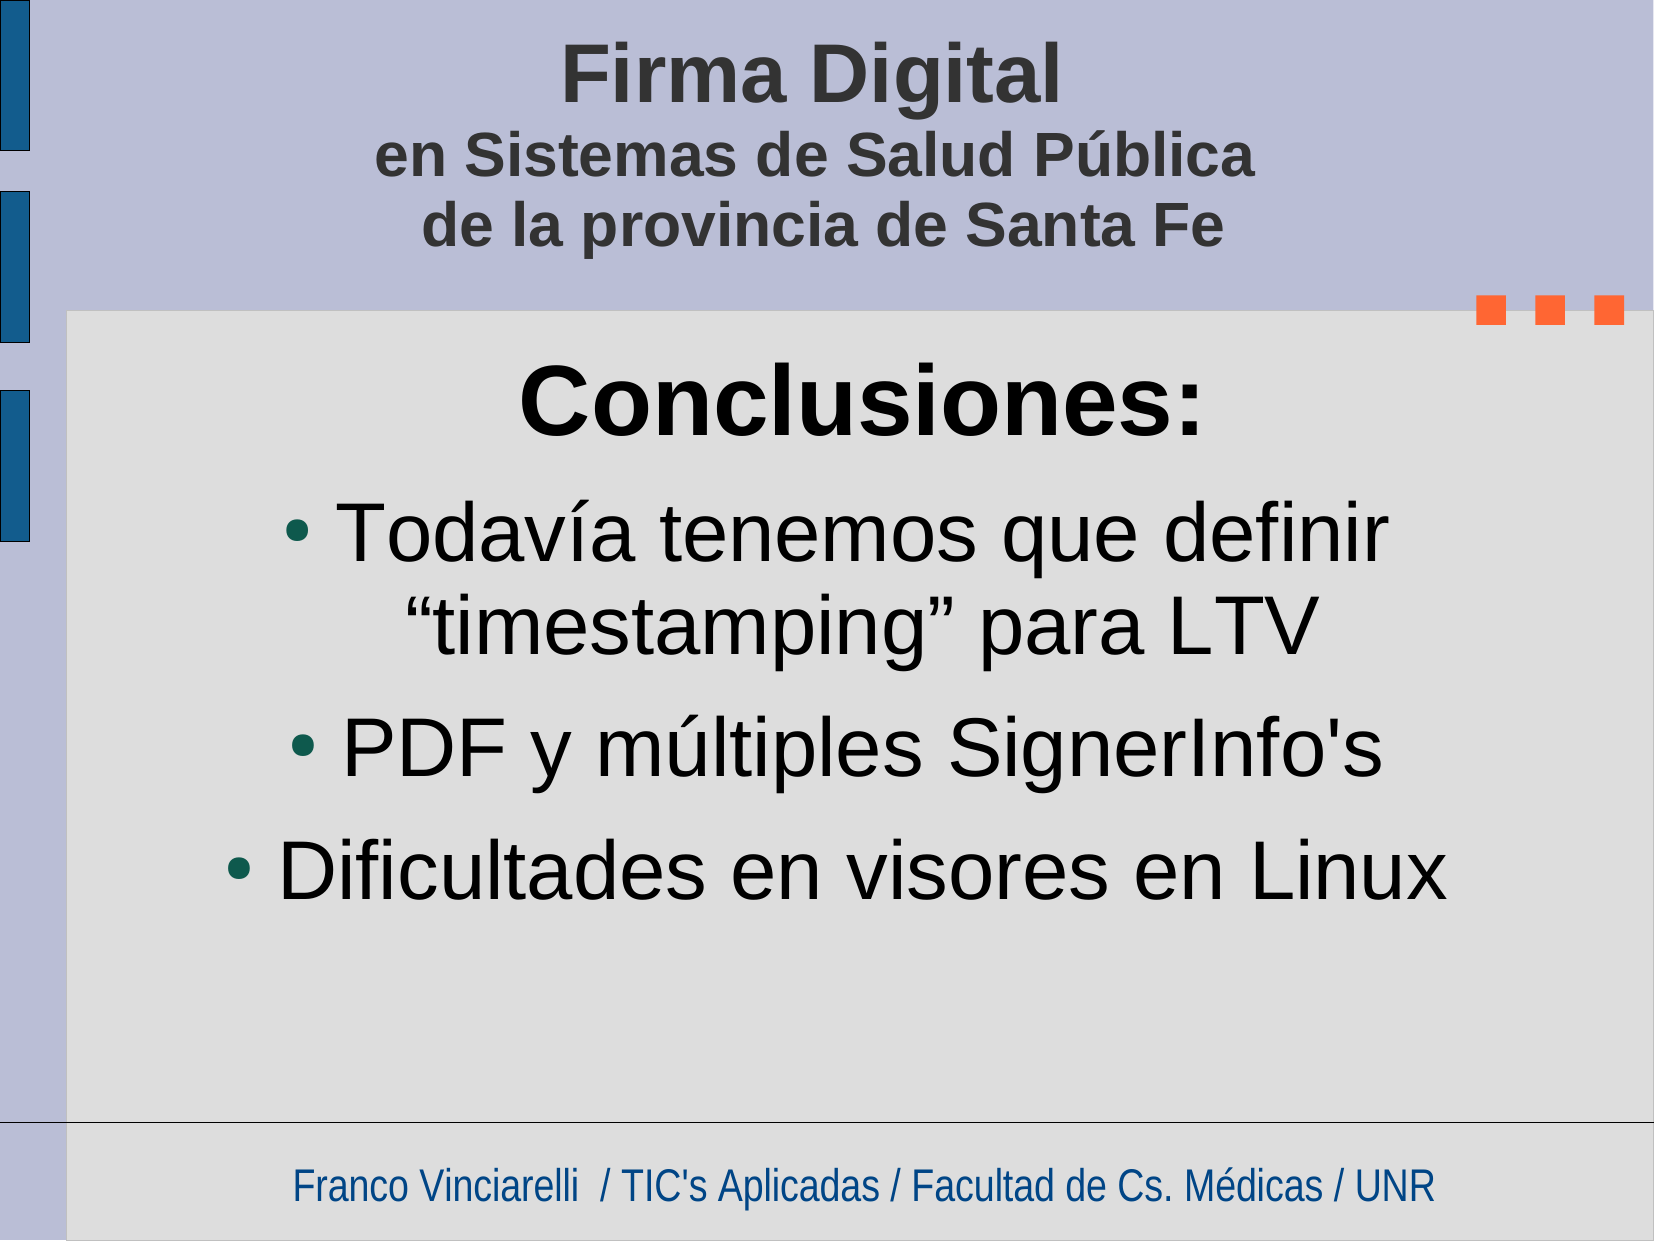

# Firma Digital en Sistemas de Salud Pública de la provincia de Santa Fe
Conclusiones:
Todavía tenemos que definir “timestamping” para LTV
PDF y múltiples SignerInfo's
Dificultades en visores en Linux
Franco Vinciarelli / TIC's Aplicadas / Facultad de Cs. Médicas / UNR